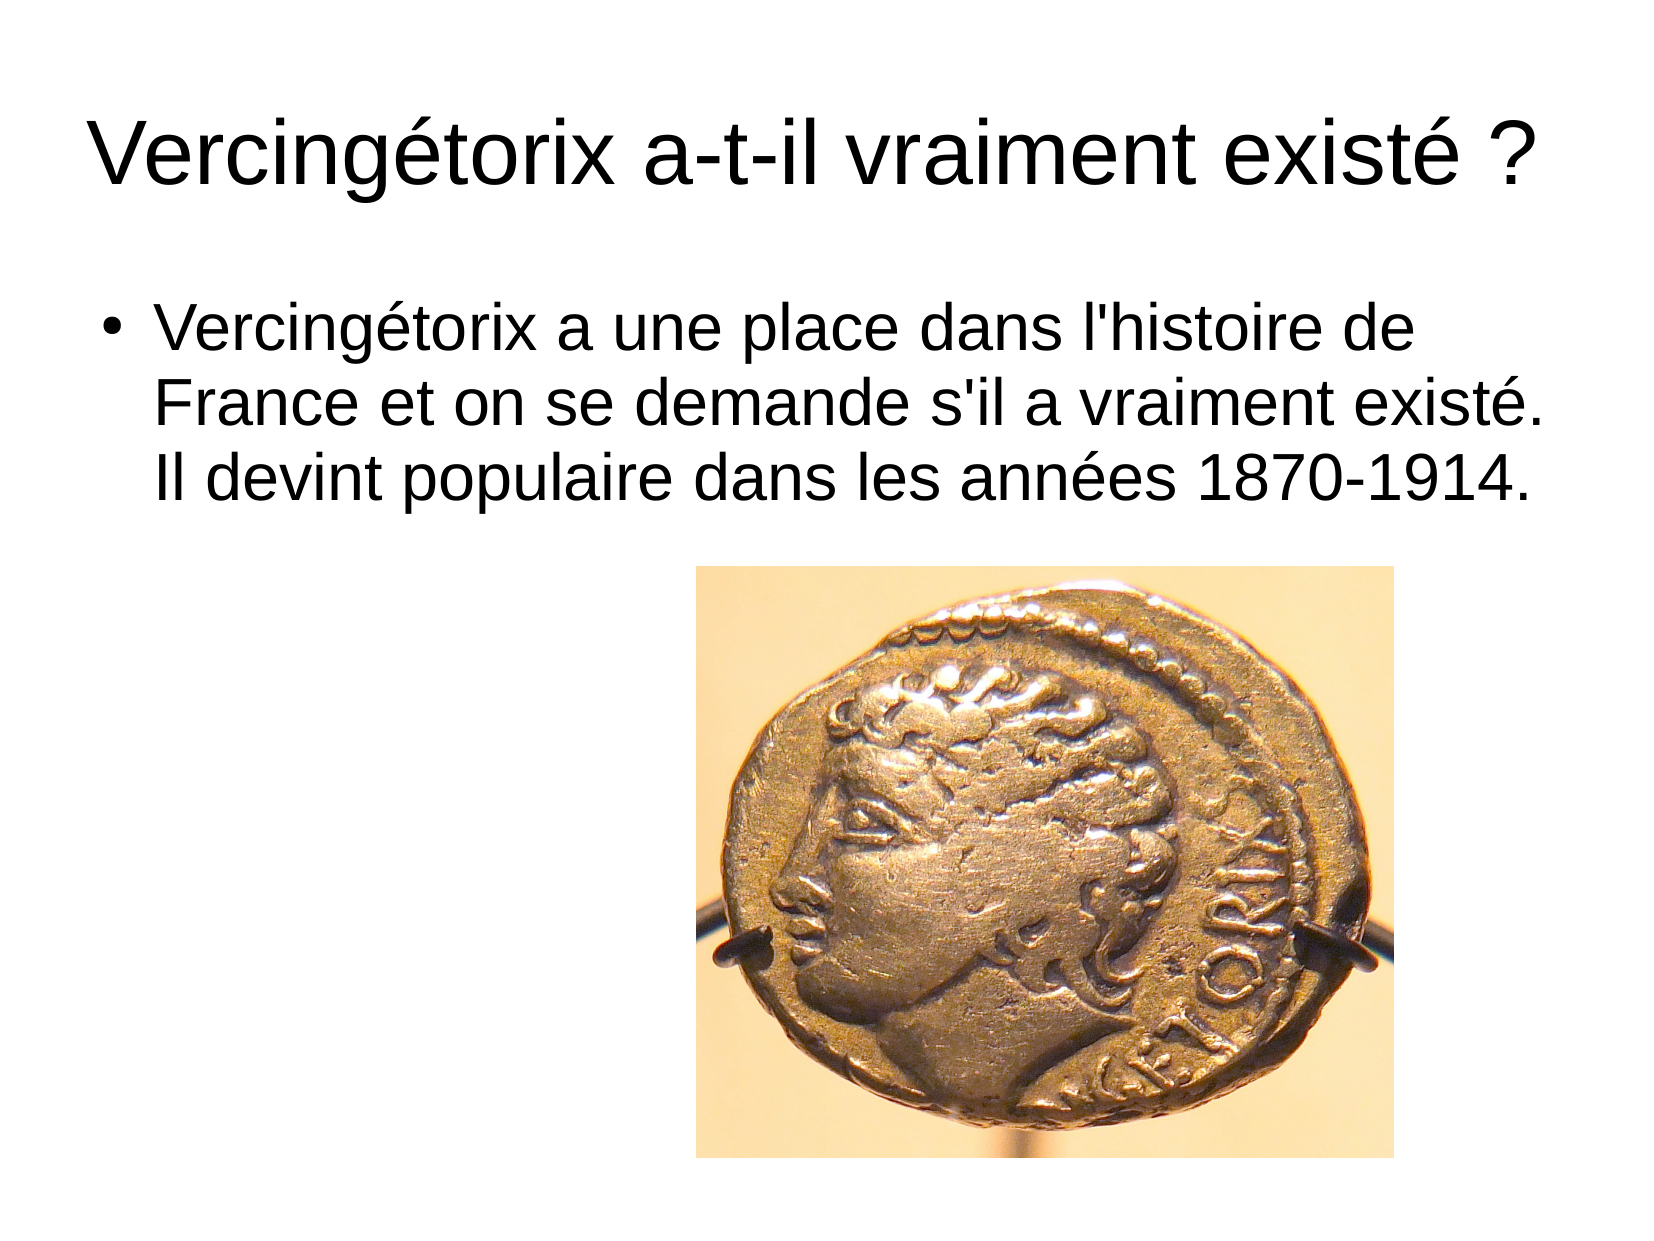

# Vercingétorix a-t-il vraiment existé ?
Vercingétorix a une place dans l'histoire de France et on se demande s'il a vraiment existé. Il devint populaire dans les années 1870-1914.